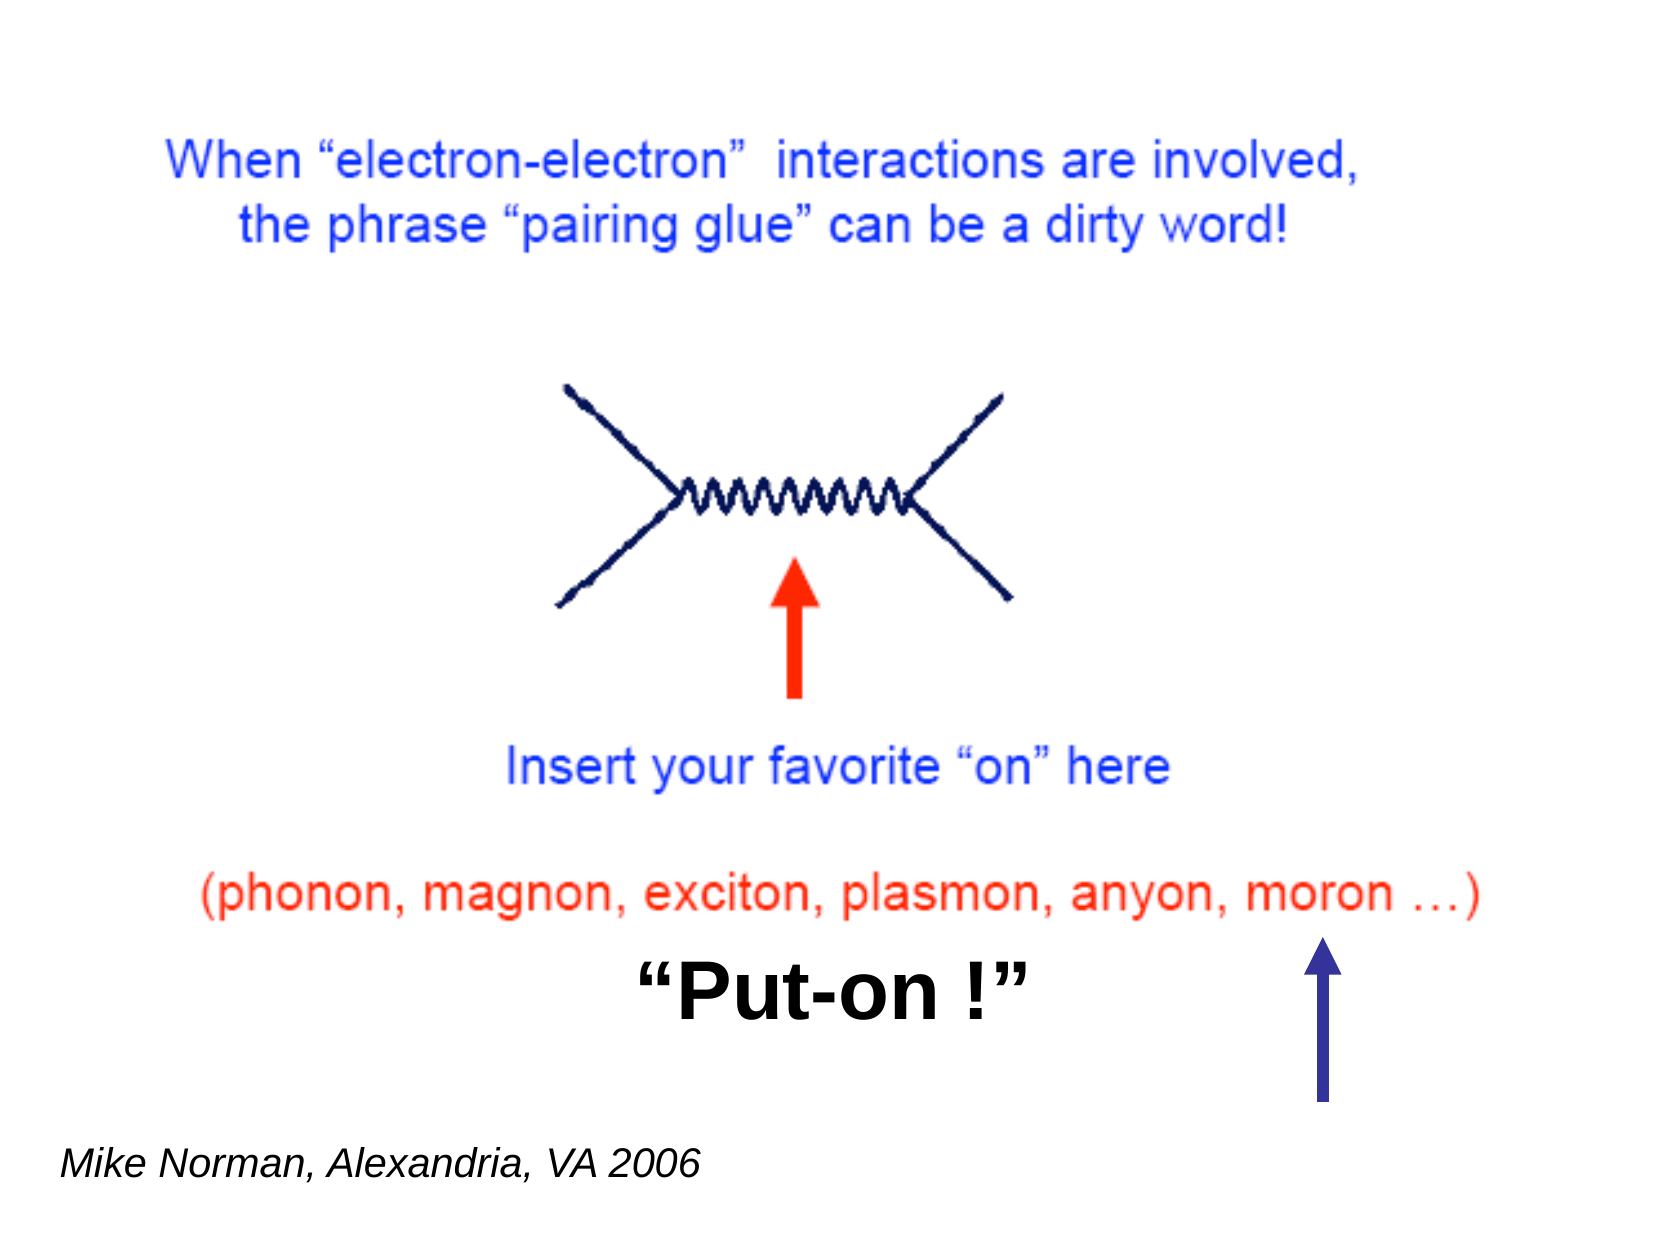

“Put-on !”
Mike Norman, Alexandria, VA 2006